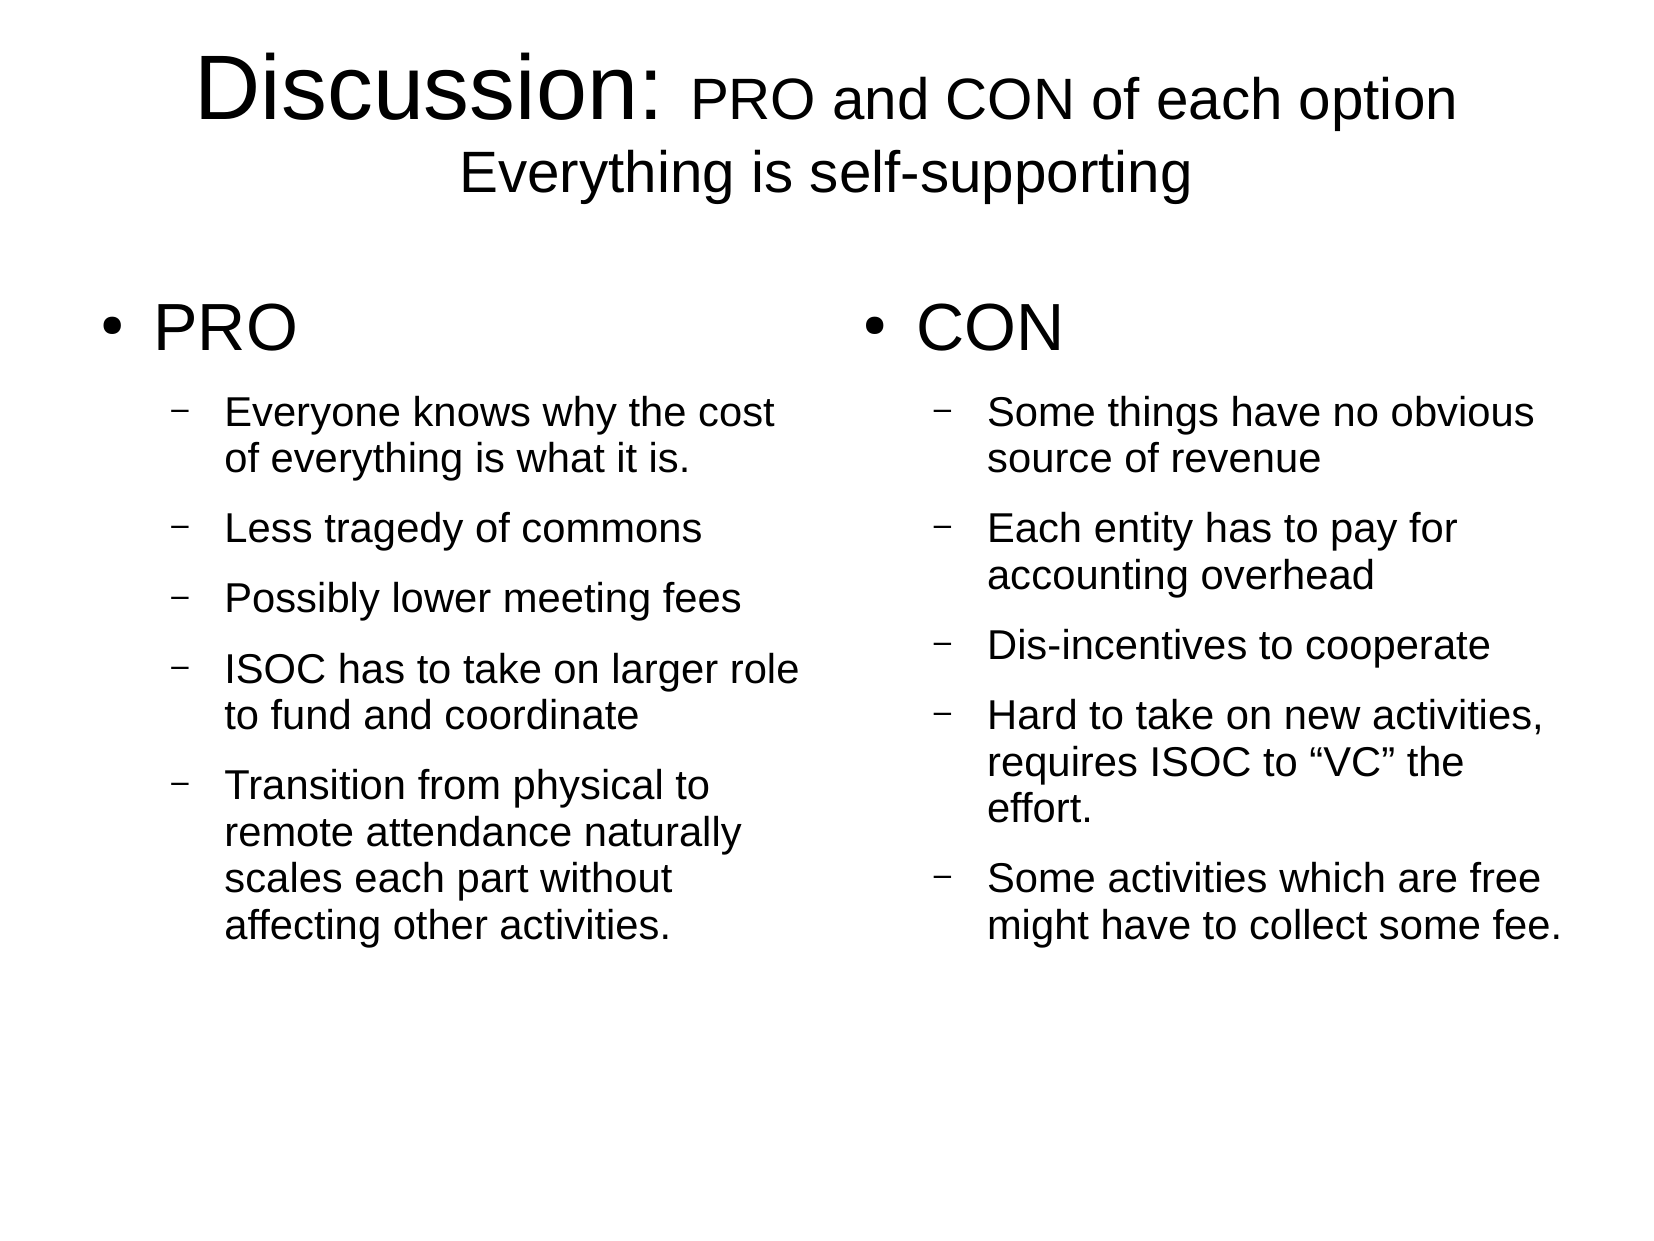

# Discussion: PRO and CON of each option Everything is self-supporting
PRO
Everyone knows why the cost of everything is what it is.
Less tragedy of commons
Possibly lower meeting fees
ISOC has to take on larger role to fund and coordinate
Transition from physical to remote attendance naturally scales each part without affecting other activities.
CON
Some things have no obvious source of revenue
Each entity has to pay for accounting overhead
Dis-incentives to cooperate
Hard to take on new activities, requires ISOC to “VC” the effort.
Some activities which are free might have to collect some fee.